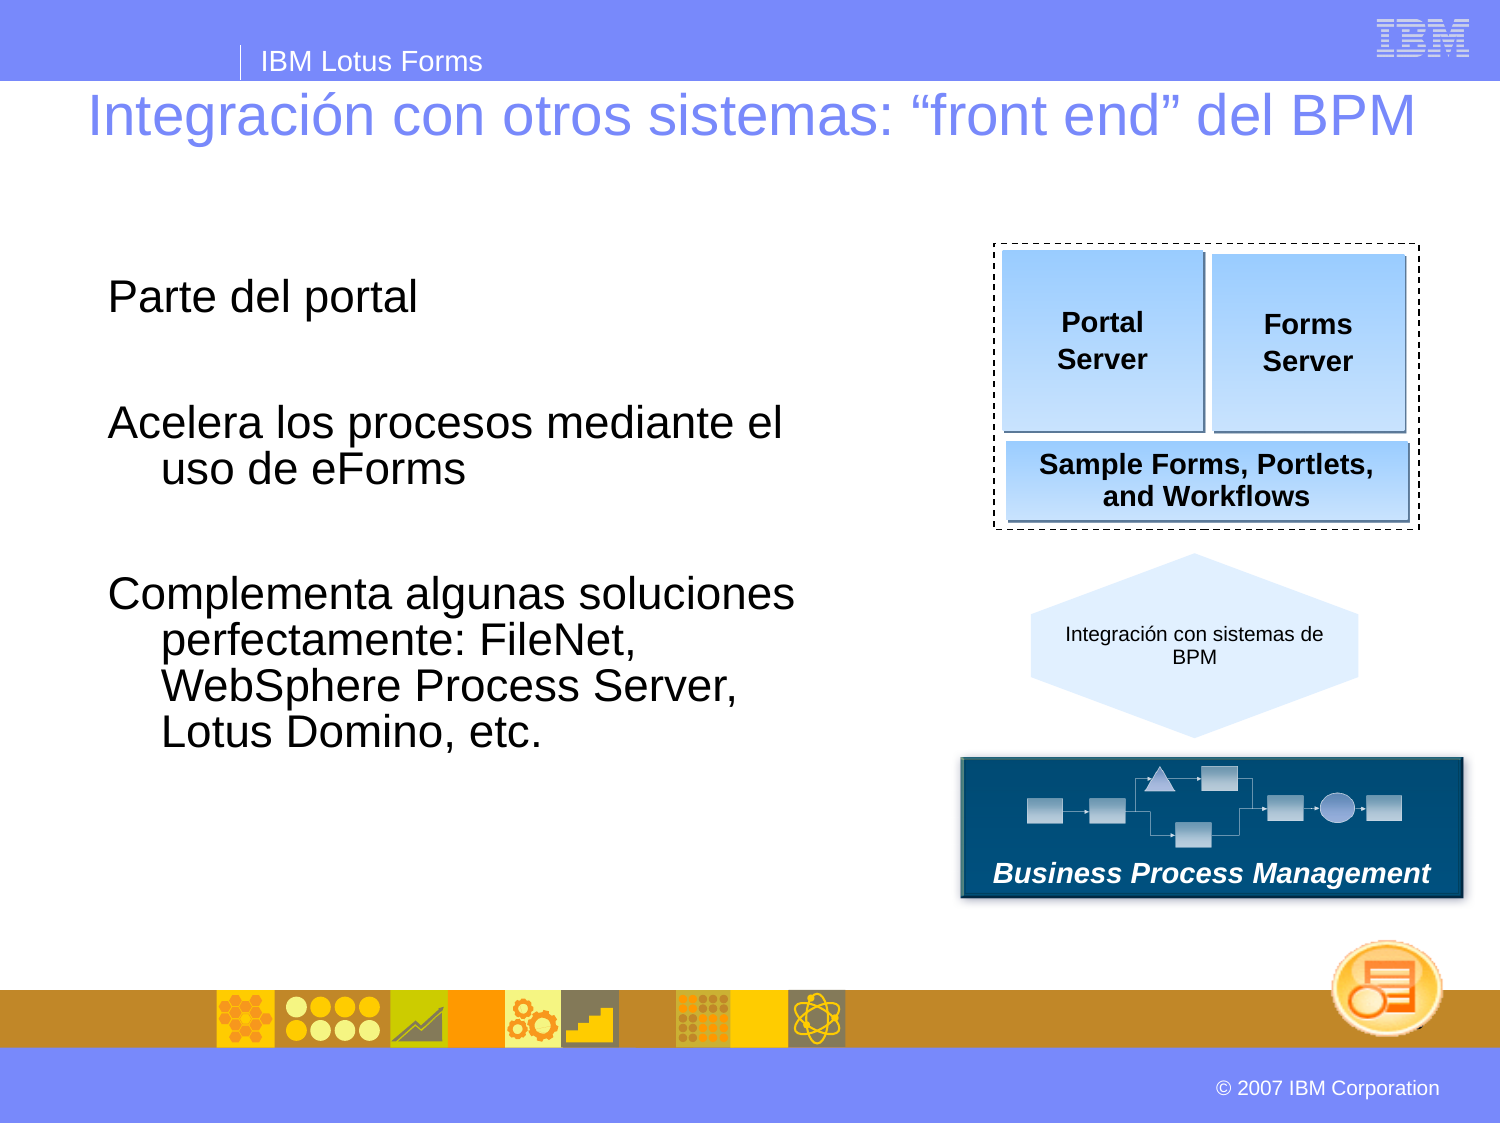

# Integración con otros sistemas: “front end” del BPM
Portal
Server
Forms
Server
Parte del portal
Acelera los procesos mediante el uso de eForms
Complementa algunas soluciones perfectamente: FileNet, WebSphere Process Server, Lotus Domino, etc.
Sample Forms, Portlets, and Workflows
Integración con sistemas de BPM
Business Process Management
5